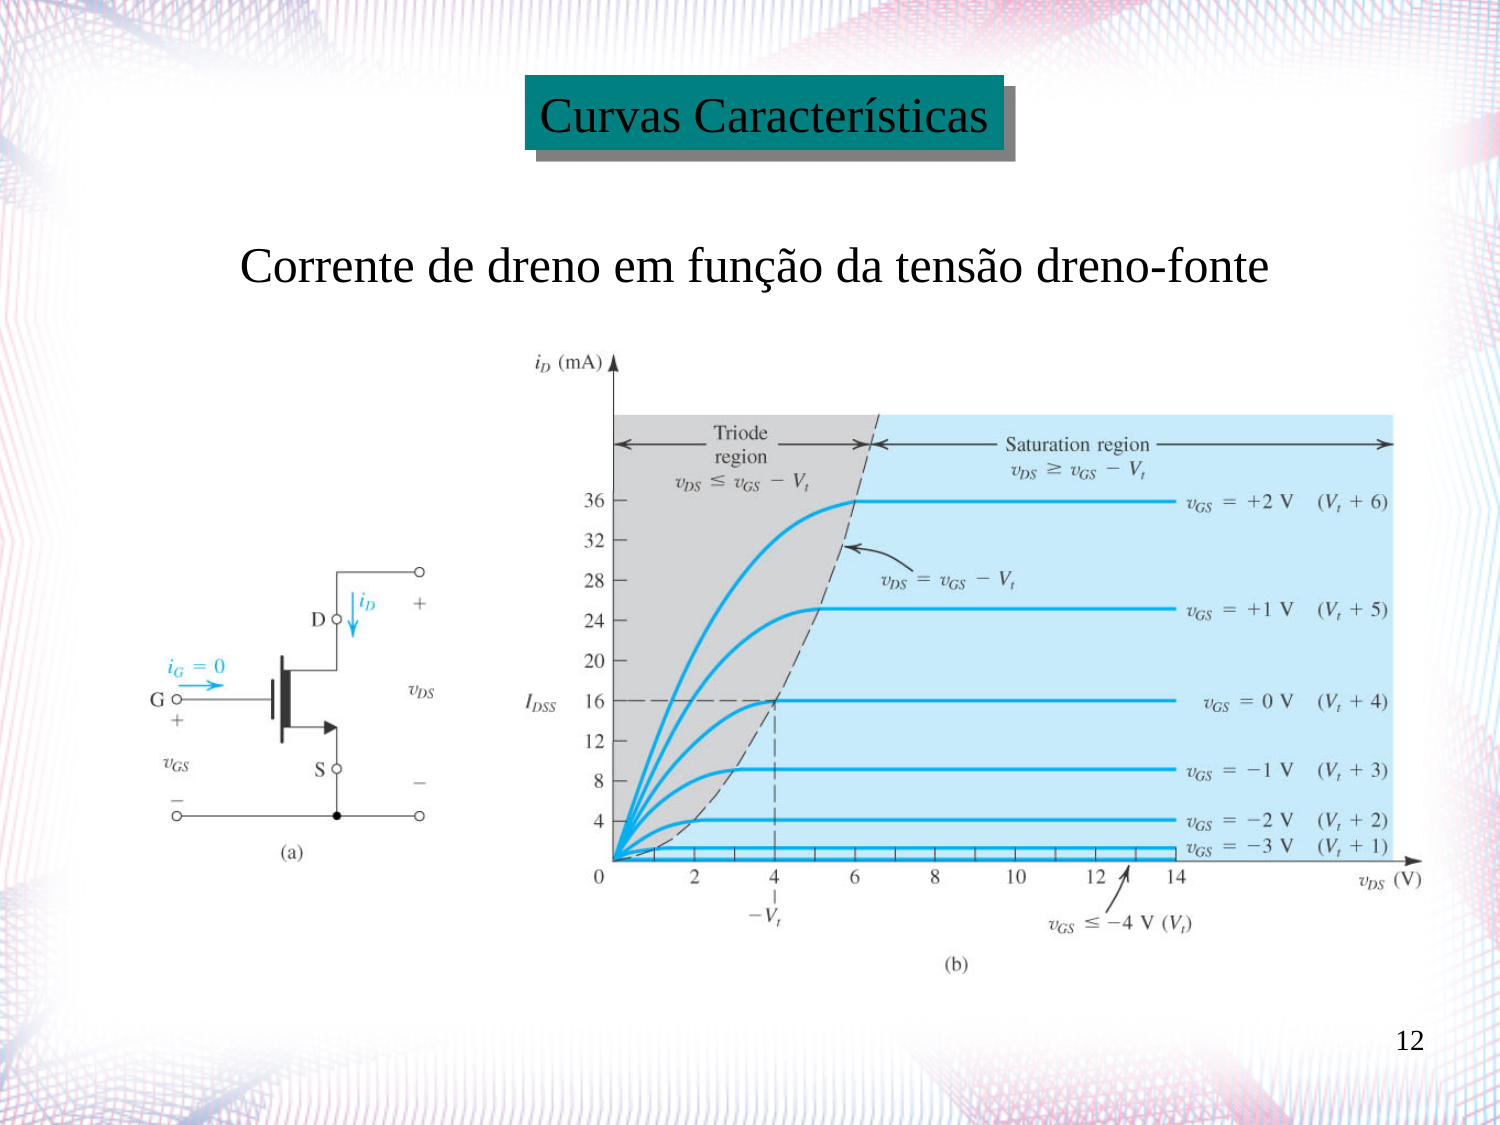

Curvas Características
Corrente de dreno em função da tensão dreno-fonte
12